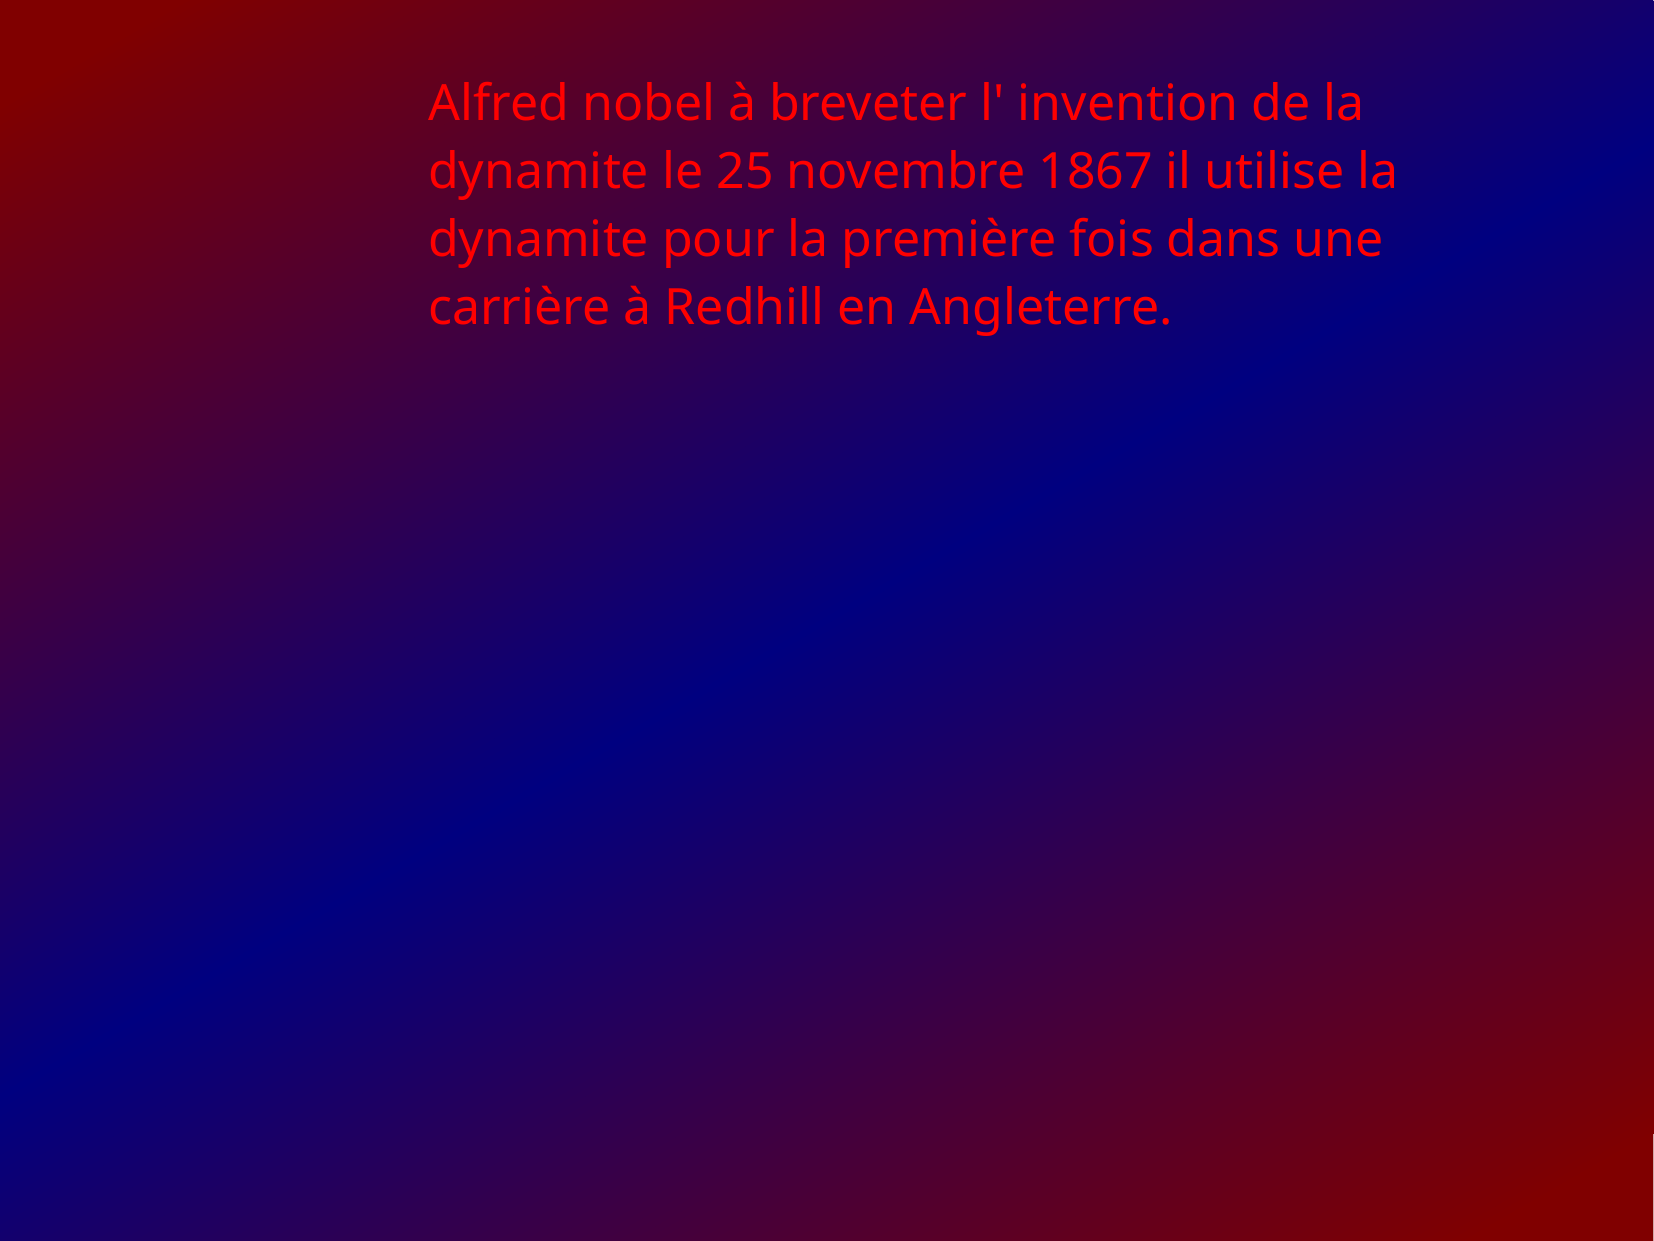

Alfred nobel à breveter l' invention de la dynamite le 25 novembre 1867 il utilise la dynamite pour la première fois dans une carrière à Redhill en Angleterre.